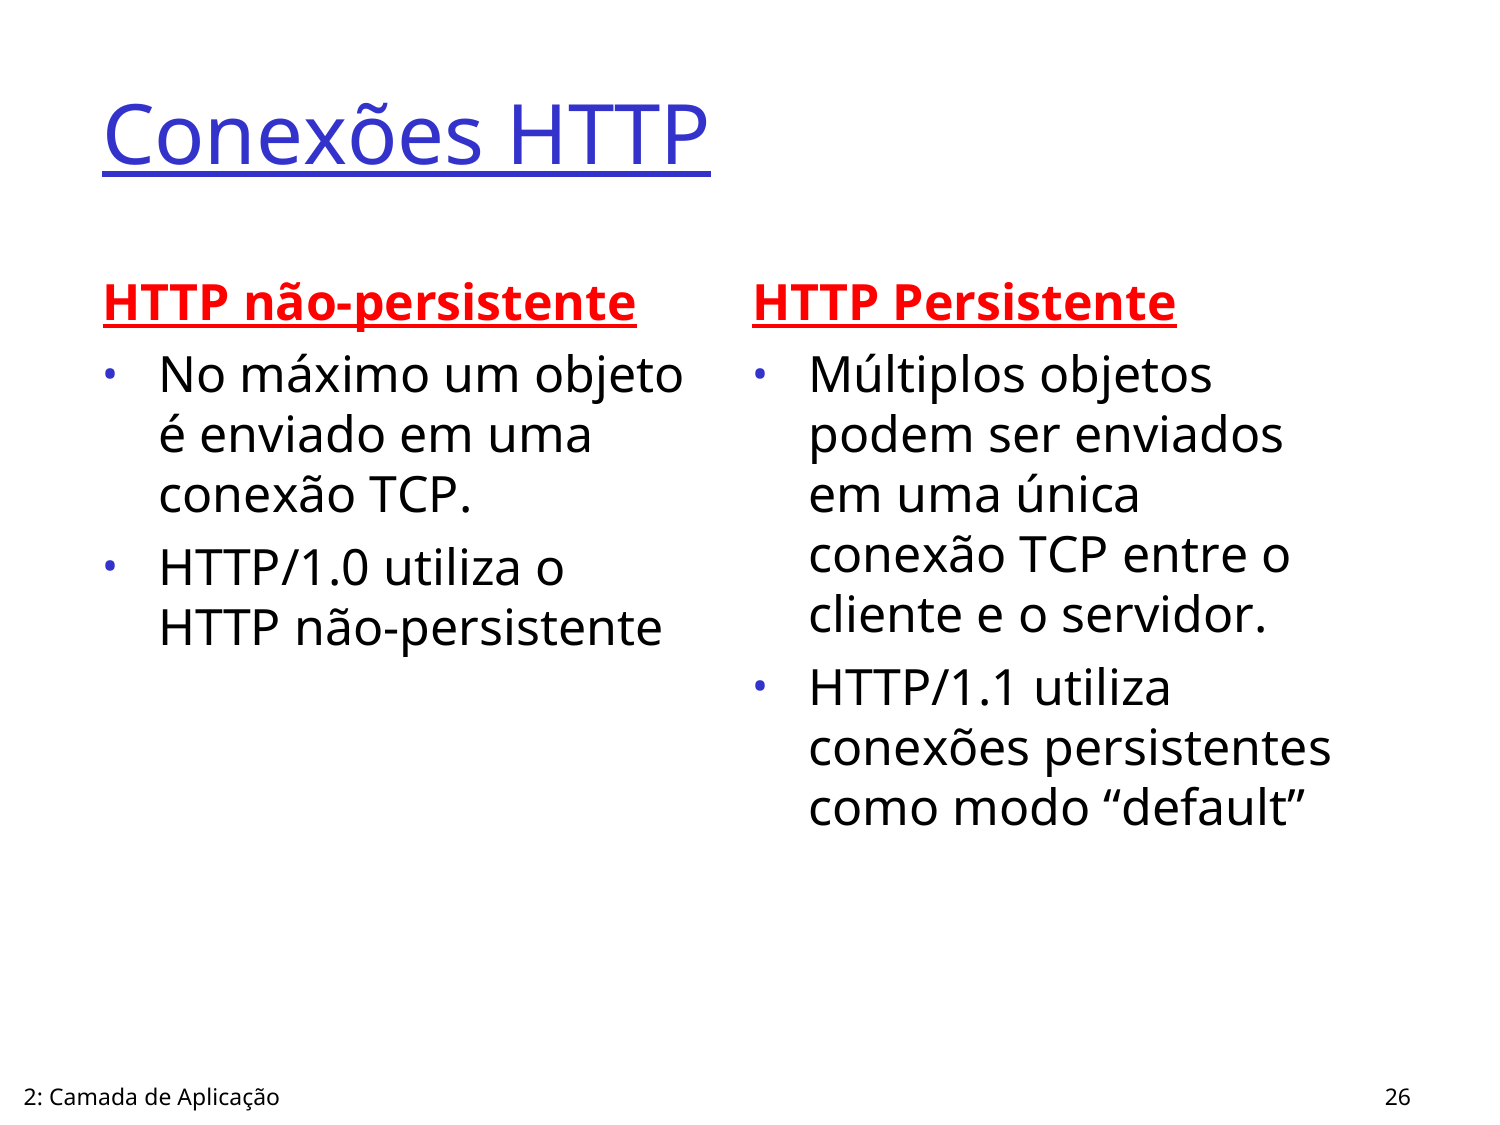

# Conexões HTTP
HTTP não-persistente
No máximo um objeto é enviado em uma conexão TCP.
HTTP/1.0 utiliza o HTTP não-persistente
HTTP Persistente
Múltiplos objetos podem ser enviados em uma única conexão TCP entre o cliente e o servidor.
HTTP/1.1 utiliza conexões persistentes como modo “default”
26